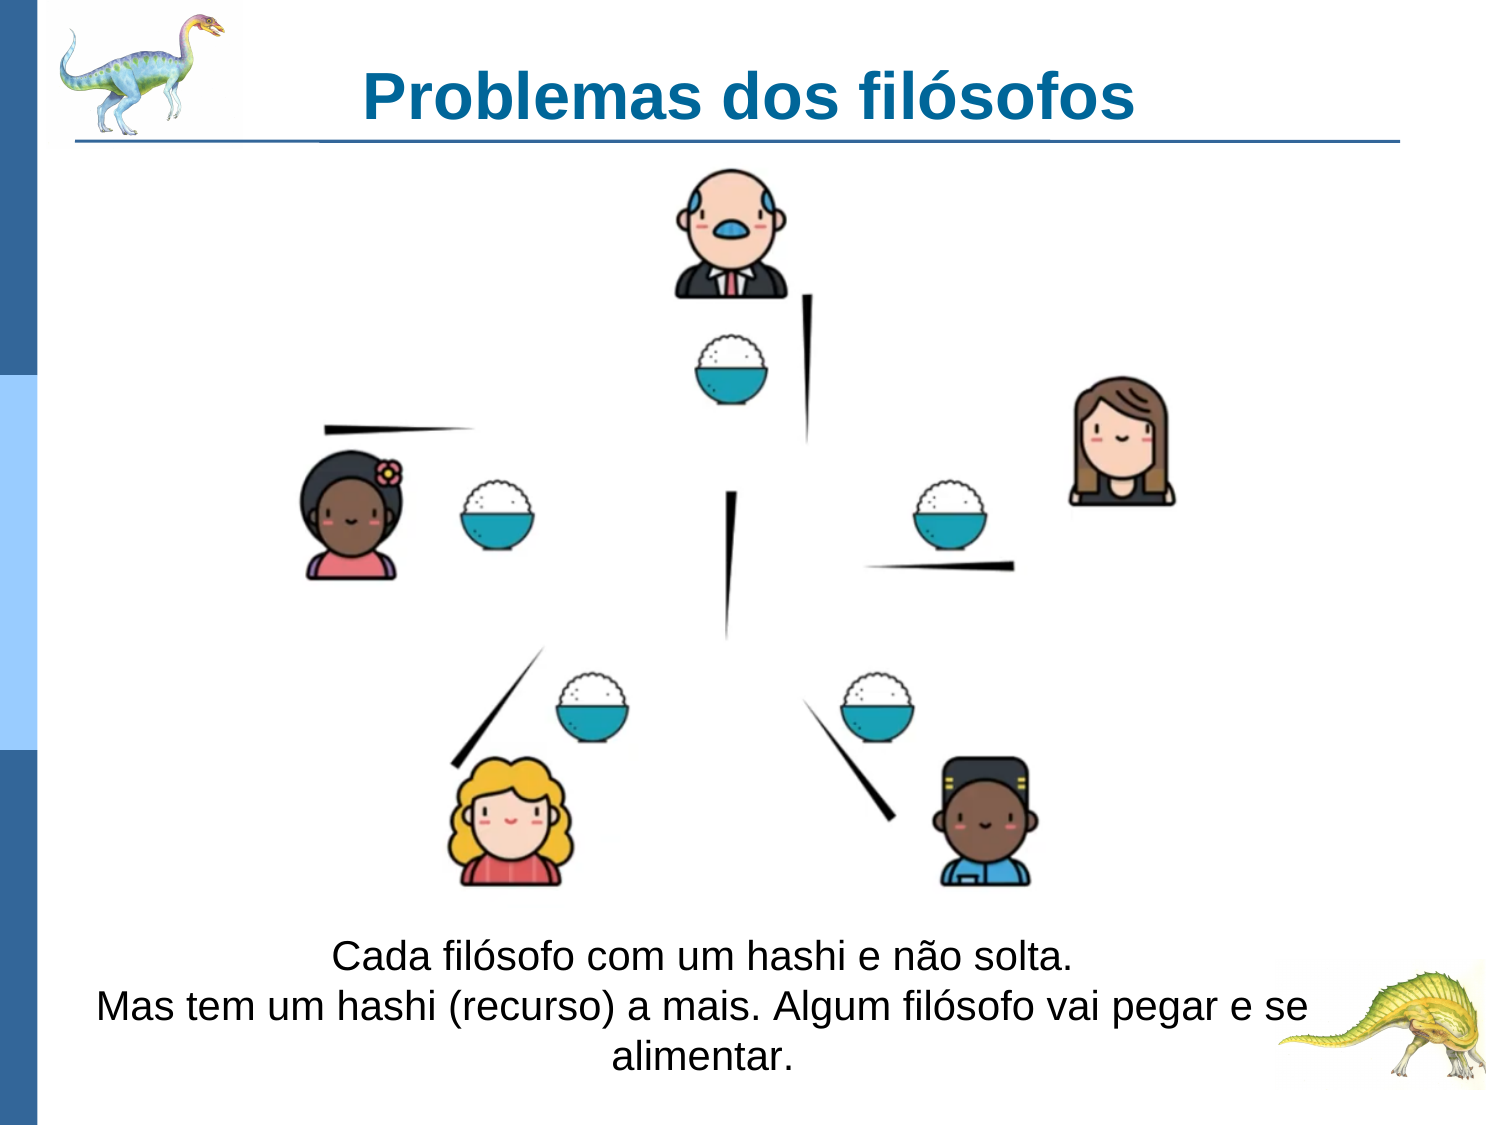

Problemas dos filósofos
Cada filósofo com um hashi e não solta.
Mas tem um hashi (recurso) a mais. Algum filósofo vai pegar e se alimentar.